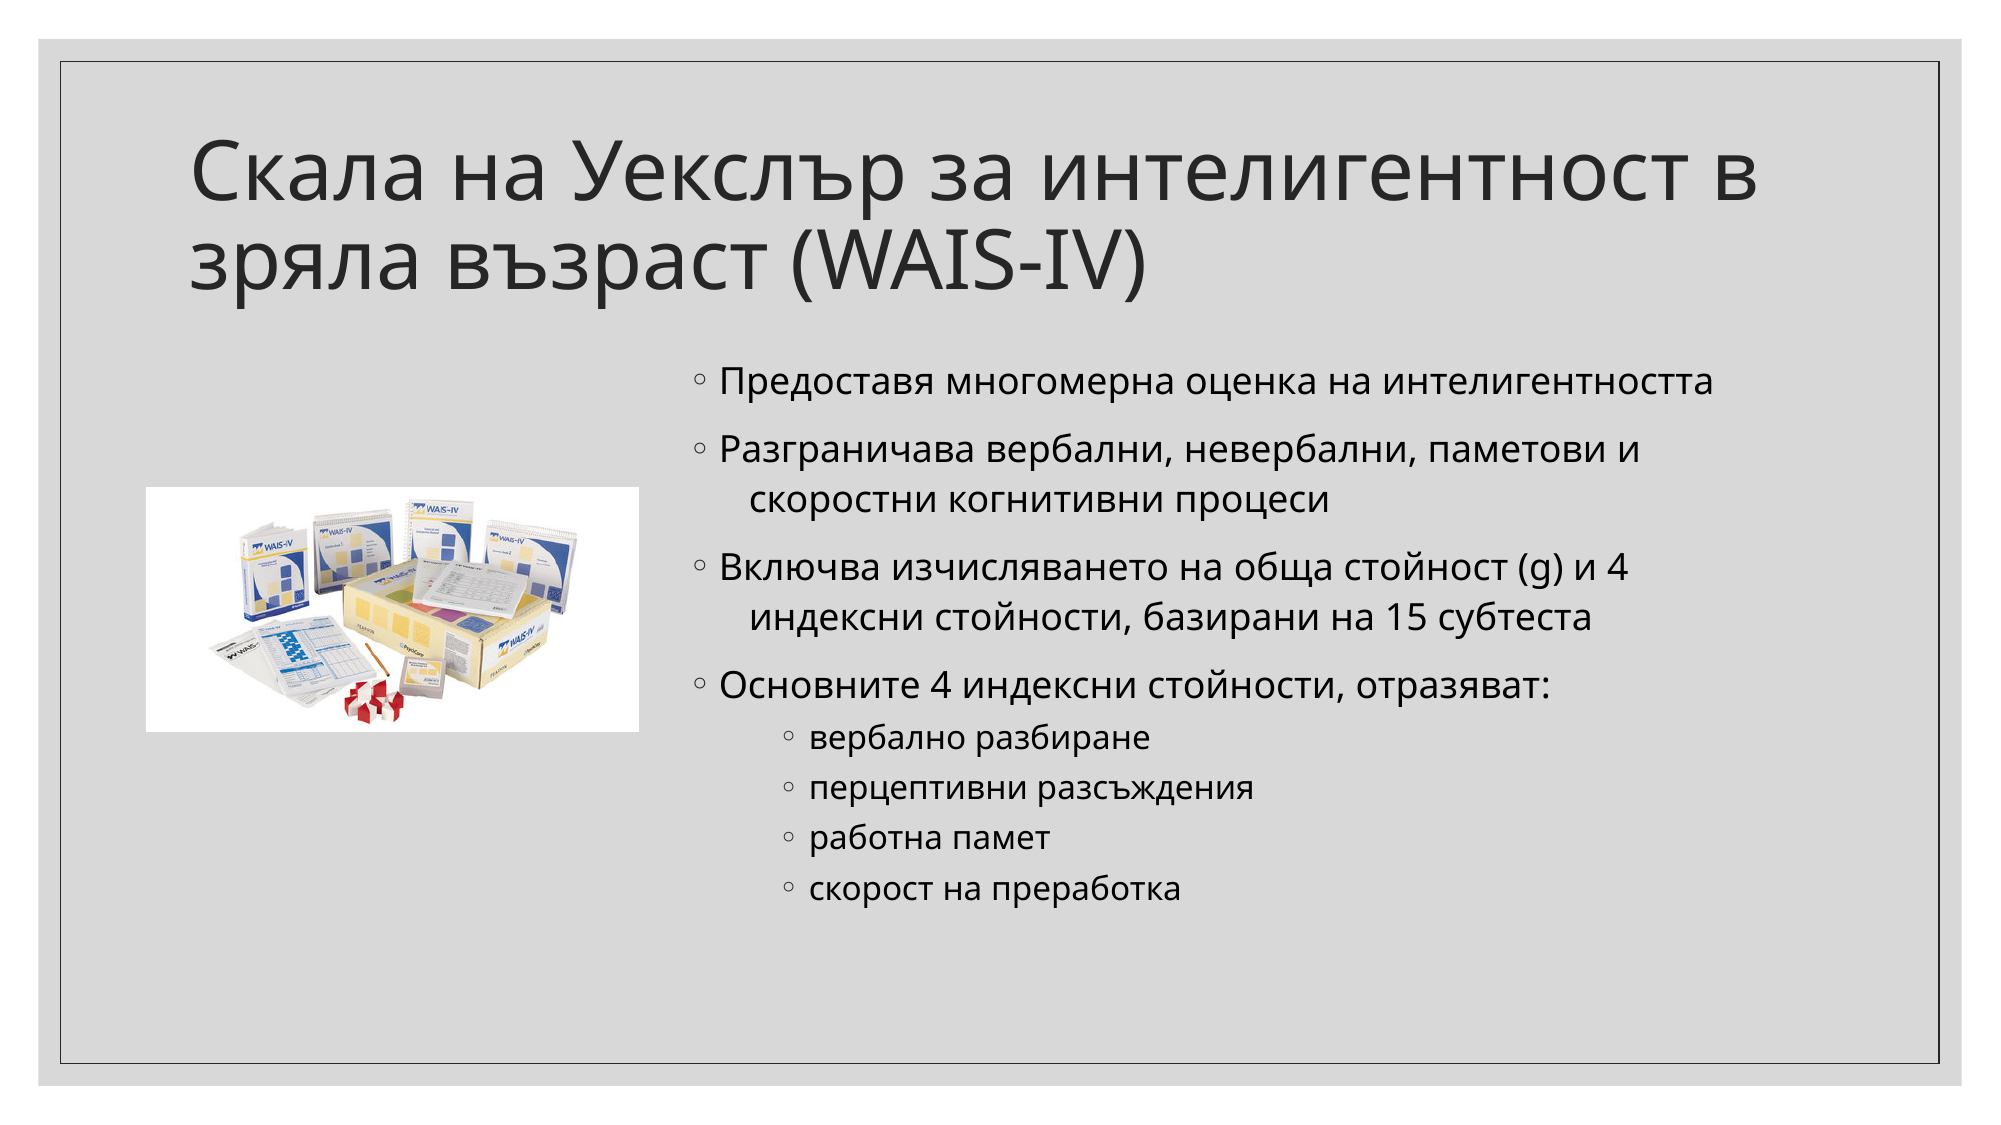

# Скала на Уекслър за интелигентност в зряла възраст (WAIS-IV)
Предоставя многомерна оценка на интелигентността
Разграничава вербални, невербални, паметови и скоростни когнитивни процеси
Включва изчисляването на обща стойност (g) и 4 индексни стойности, базирани на 15 субтеста
Основните 4 индексни стойности, отразяват:
вербално разбиране
перцептивни разсъждения
работна памет
скорост на преработка